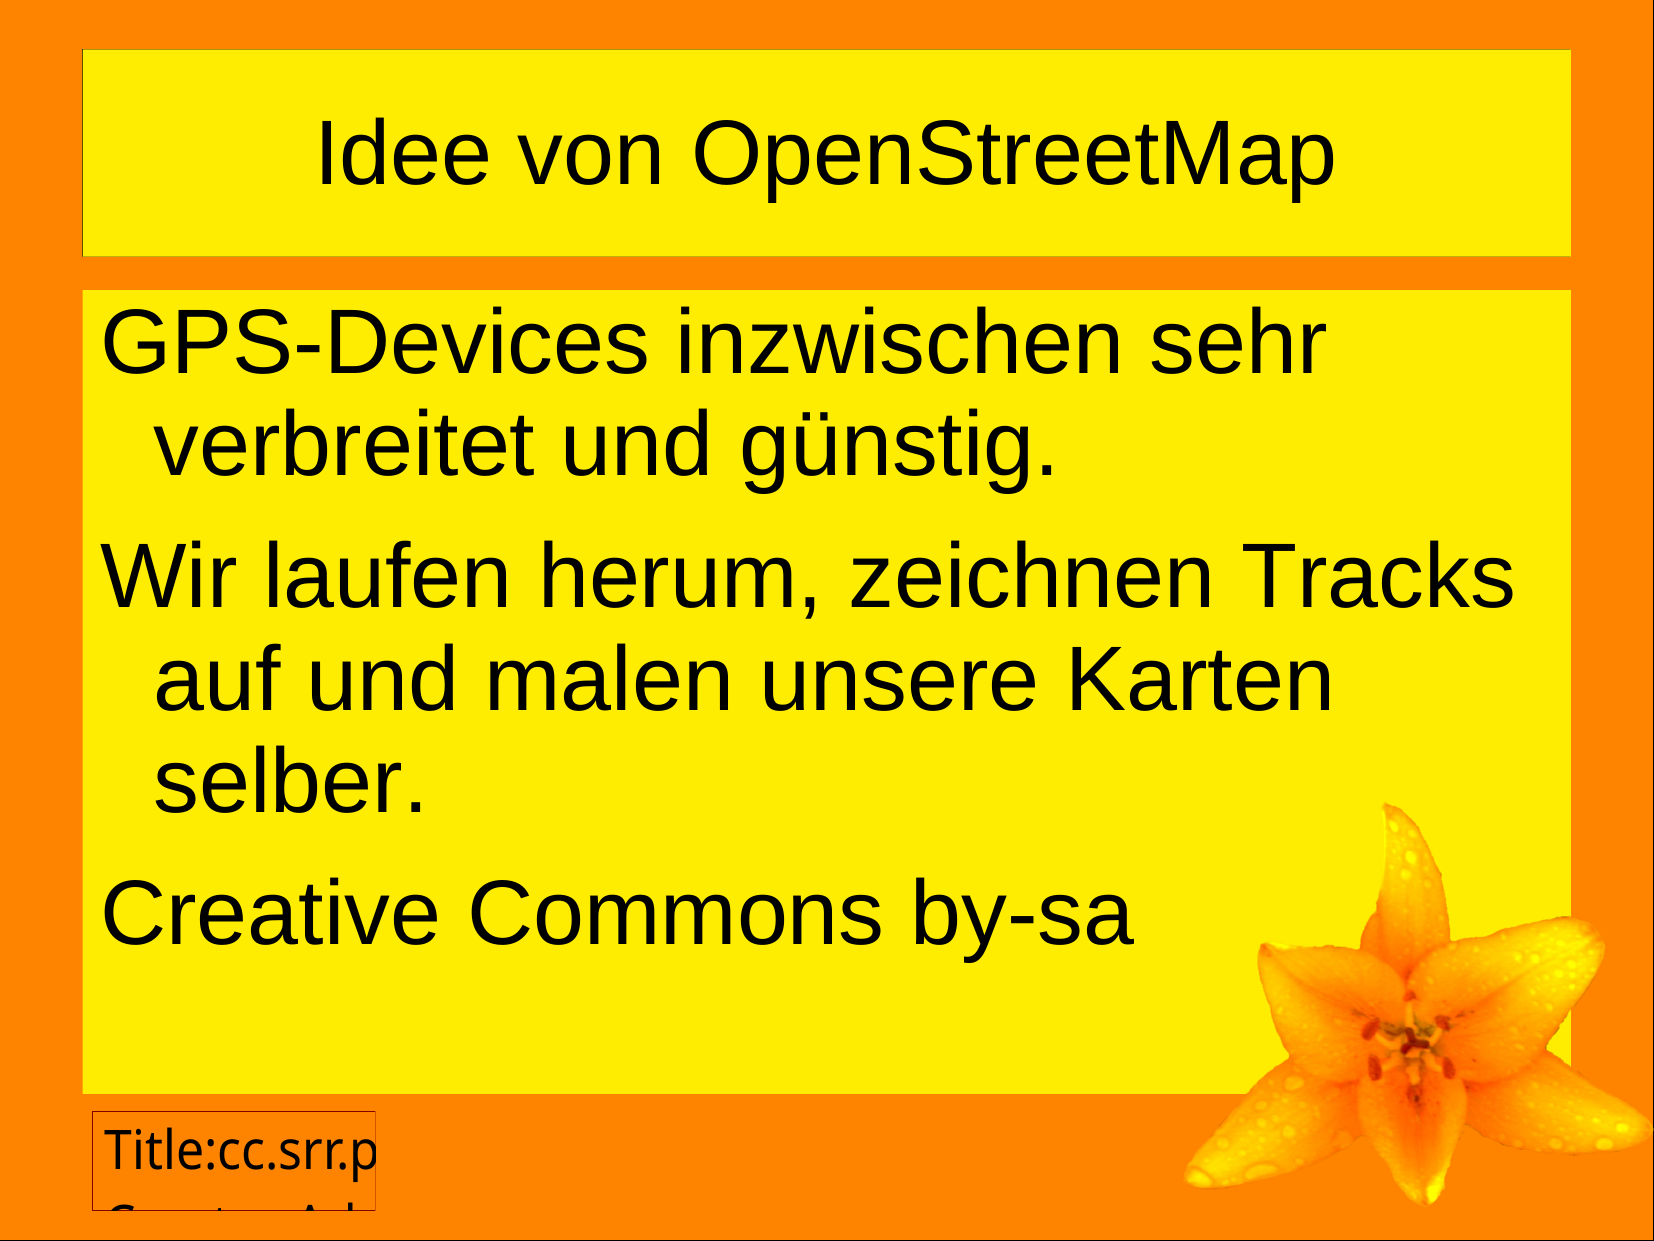

# Idee von OpenStreetMap
GPS-Devices inzwischen sehr verbreitet und günstig.
Wir laufen herum, zeichnen Tracks auf und malen unsere Karten selber.
Creative Commons by-sa